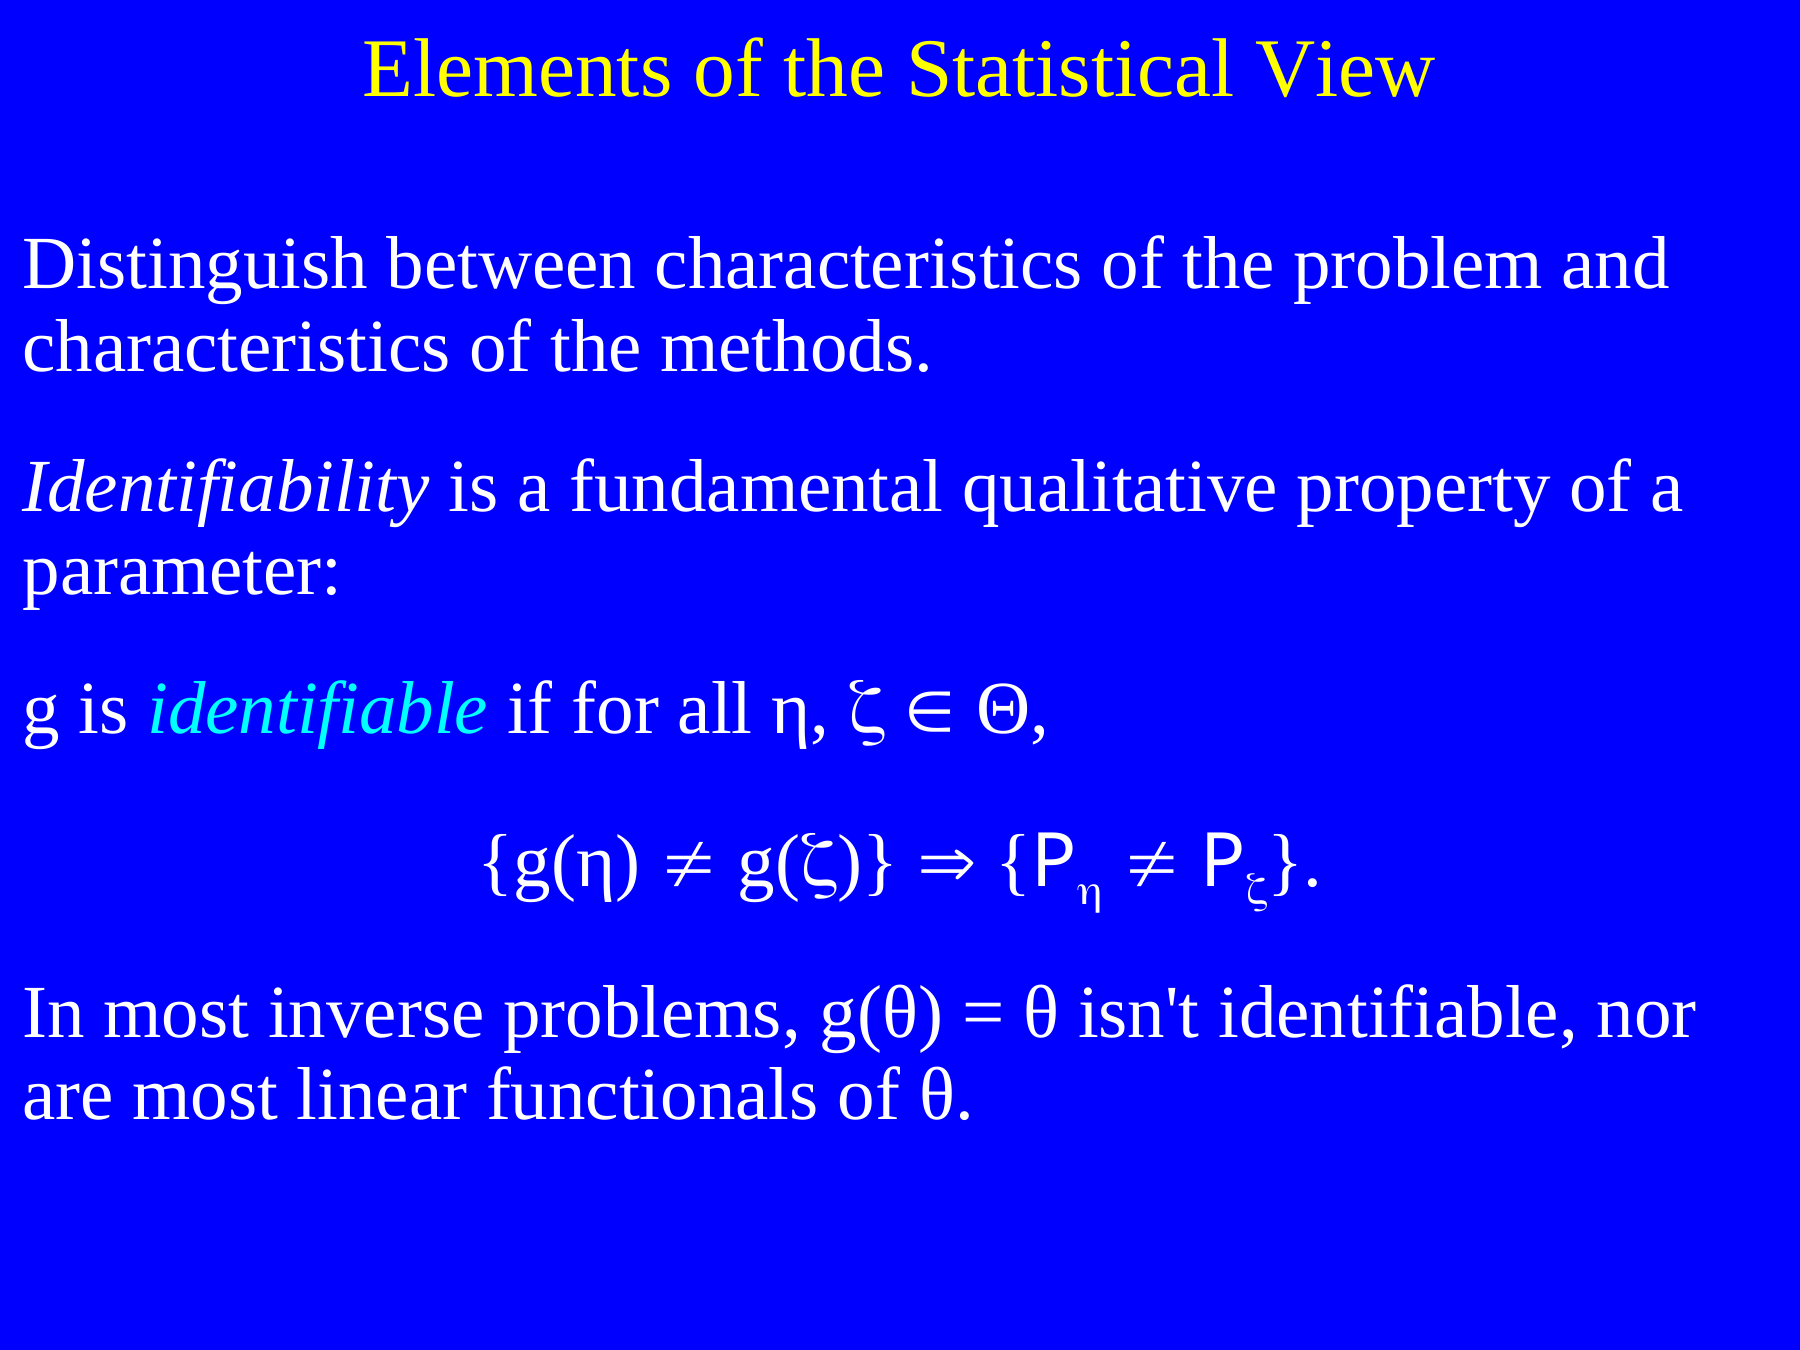

# Elements of the Statistical View
Distinguish between characteristics of the problem and characteristics of the methods.
Identifiability is a fundamental qualitative property of a parameter:
g is identifiable if for all η,   Θ,
{g(η)  g()}  {P  P}.
In most inverse problems, g(θ) = θ isn't identifiable, nor are most linear functionals of θ.